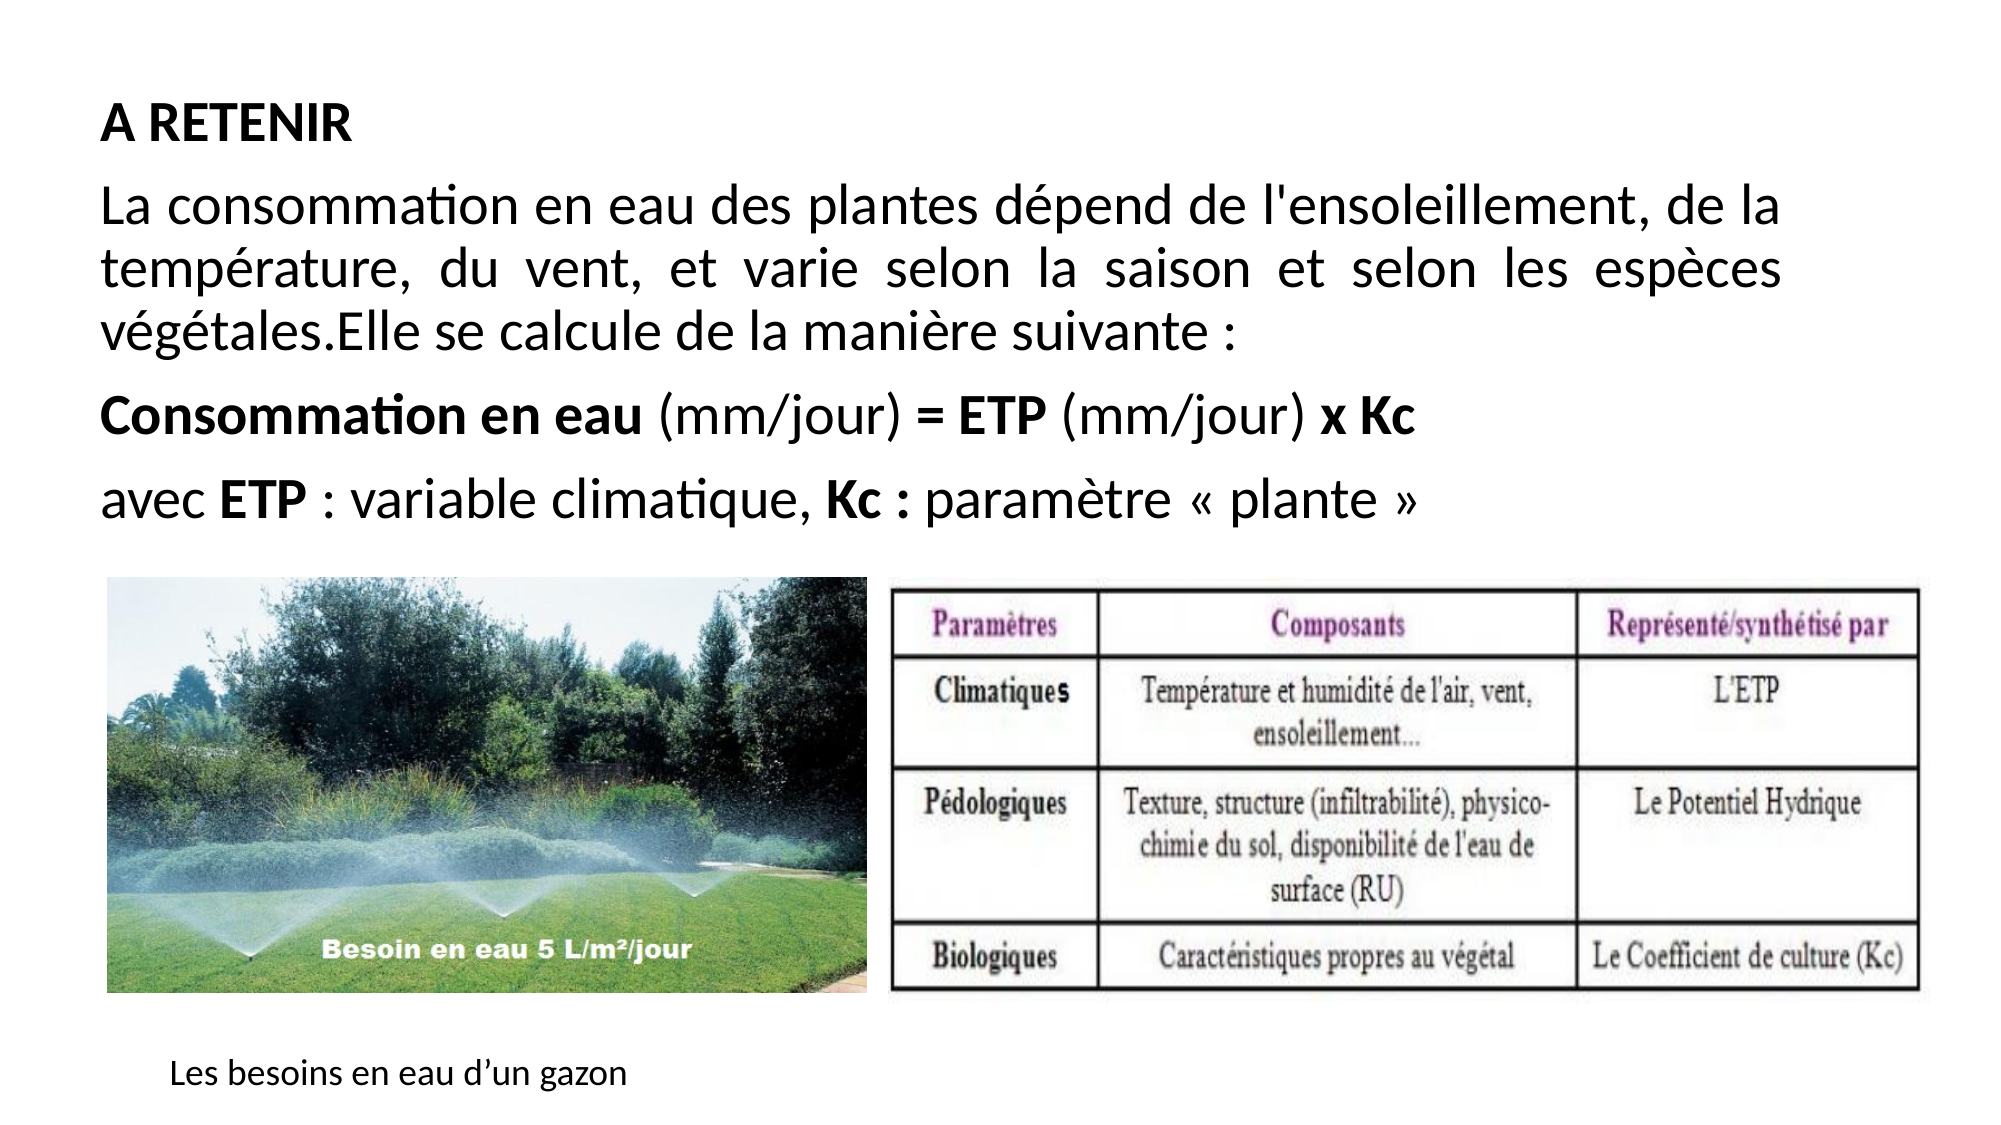

# A RETENIR
La consommation en eau des plantes dépend de l'ensoleillement, de la température, du vent, et varie selon la saison et selon les espèces végétales.Elle se calcule de la manière suivante :
Consommation en eau (mm/jour) = ETP (mm/jour) x Kc
avec ETP : variable climatique, Kc : paramètre « plante »
Les besoins en eau d’un gazon